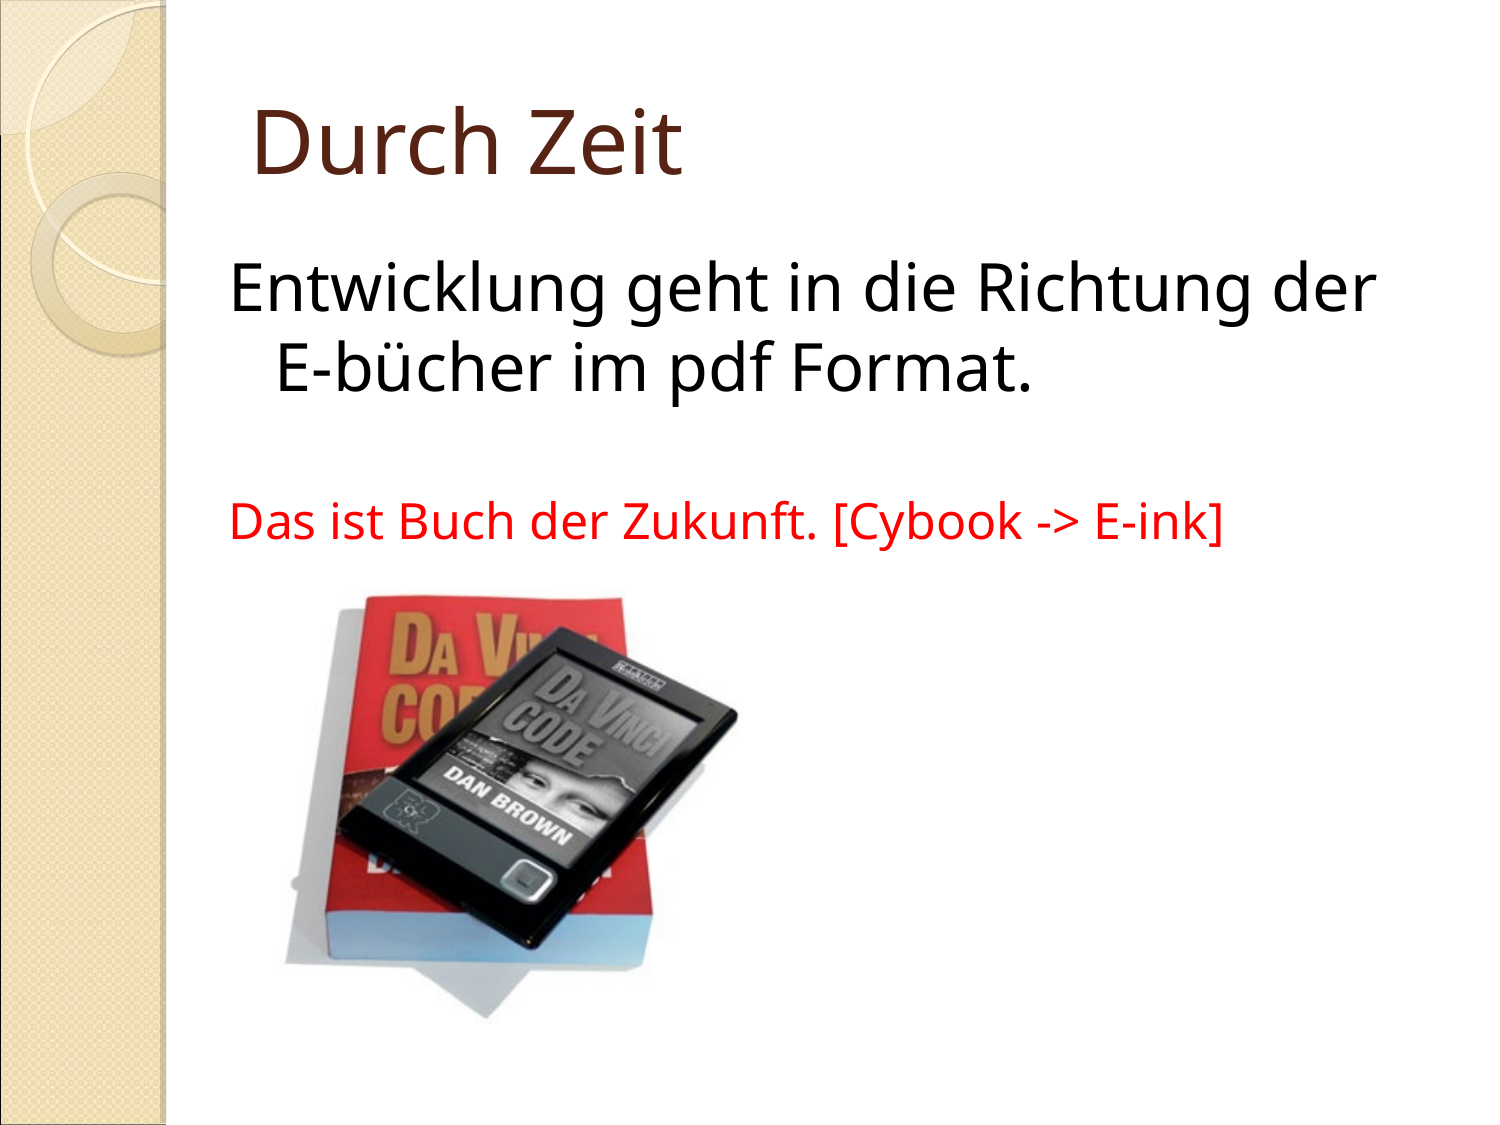

Durch Zeit
Entwicklung geht in die Richtung der E-bücher im pdf Format.
Das ist Buch der Zukunft. [Cybook -> E-ink]